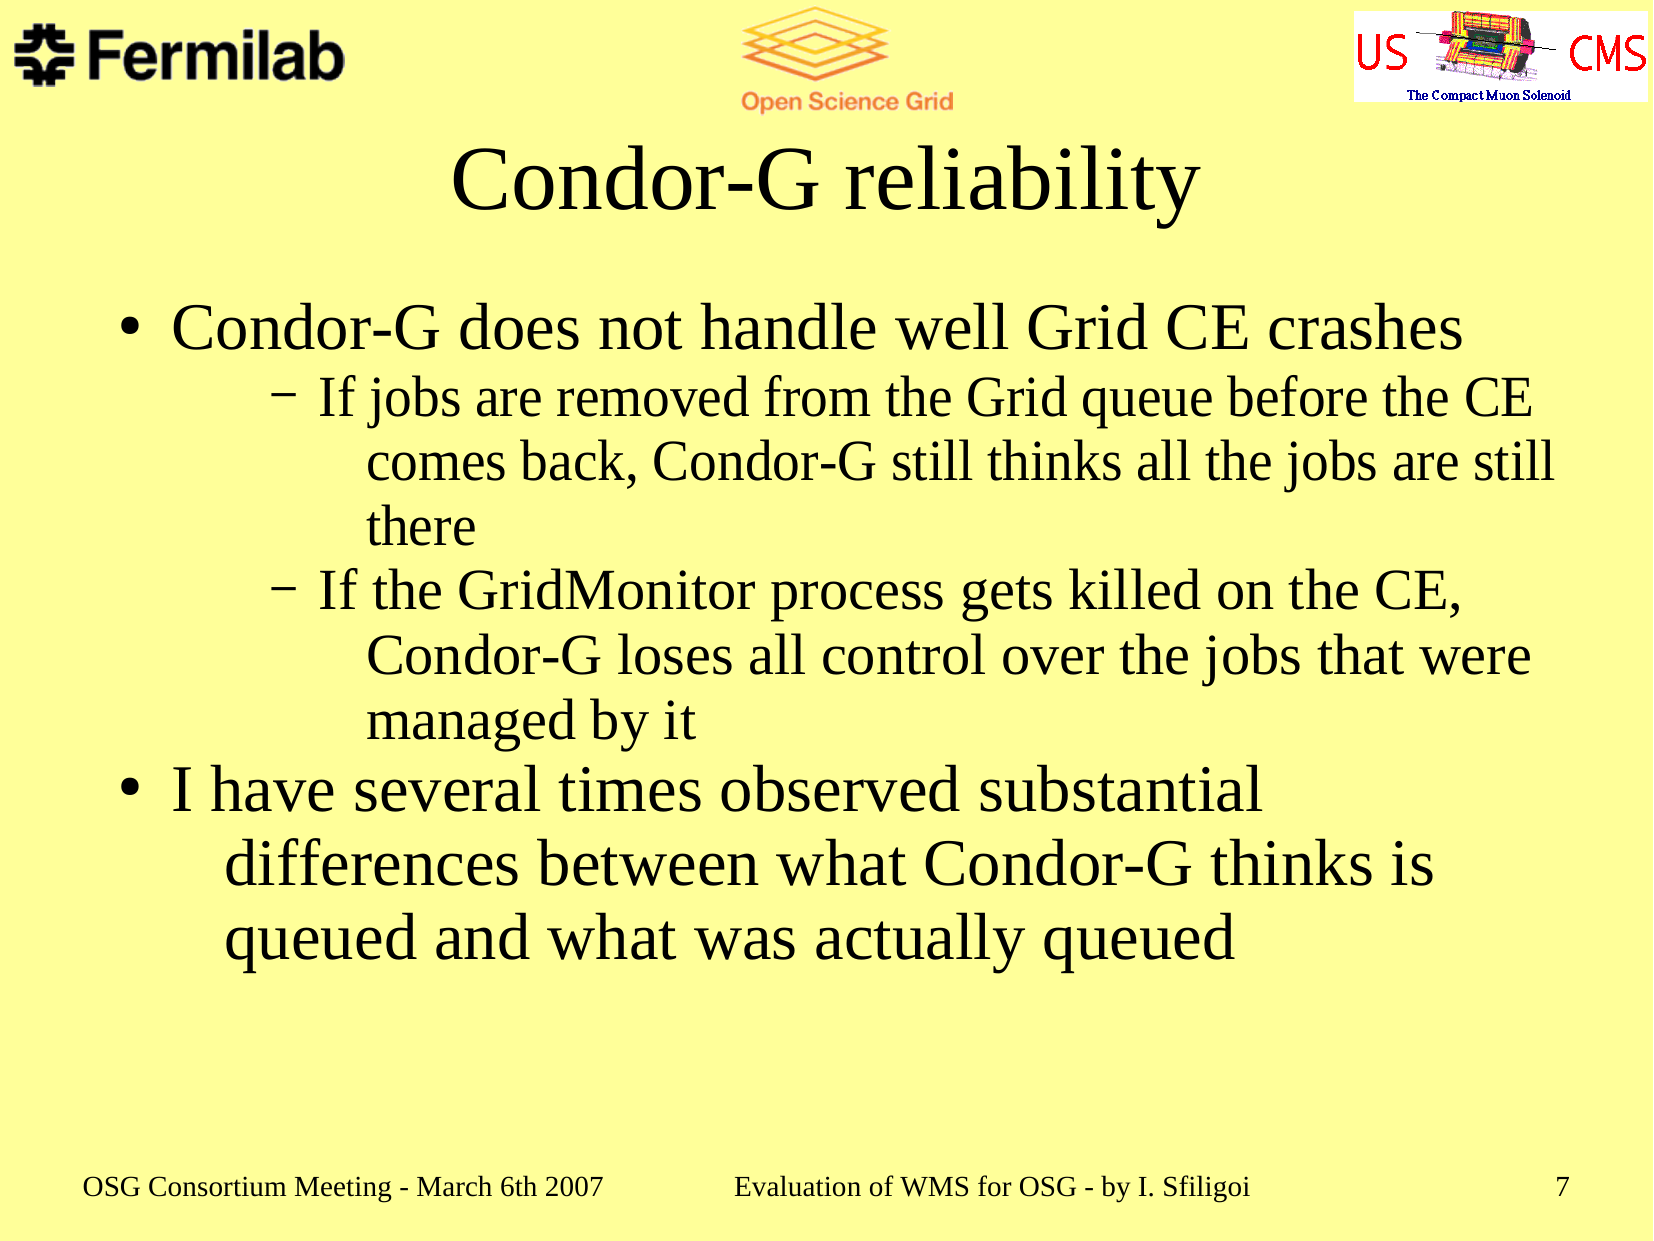

# Condor-G reliability
Condor-G does not handle well Grid CE crashes
If jobs are removed from the Grid queue before the CE comes back, Condor-G still thinks all the jobs are still there
If the GridMonitor process gets killed on the CE, Condor-G loses all control over the jobs that were managed by it
I have several times observed substantial differences between what Condor-G thinks is queued and what was actually queued
OSG Consortium Meeting - March 6th 2007
Evaluation of WMS for OSG - by I. Sfiligoi
7